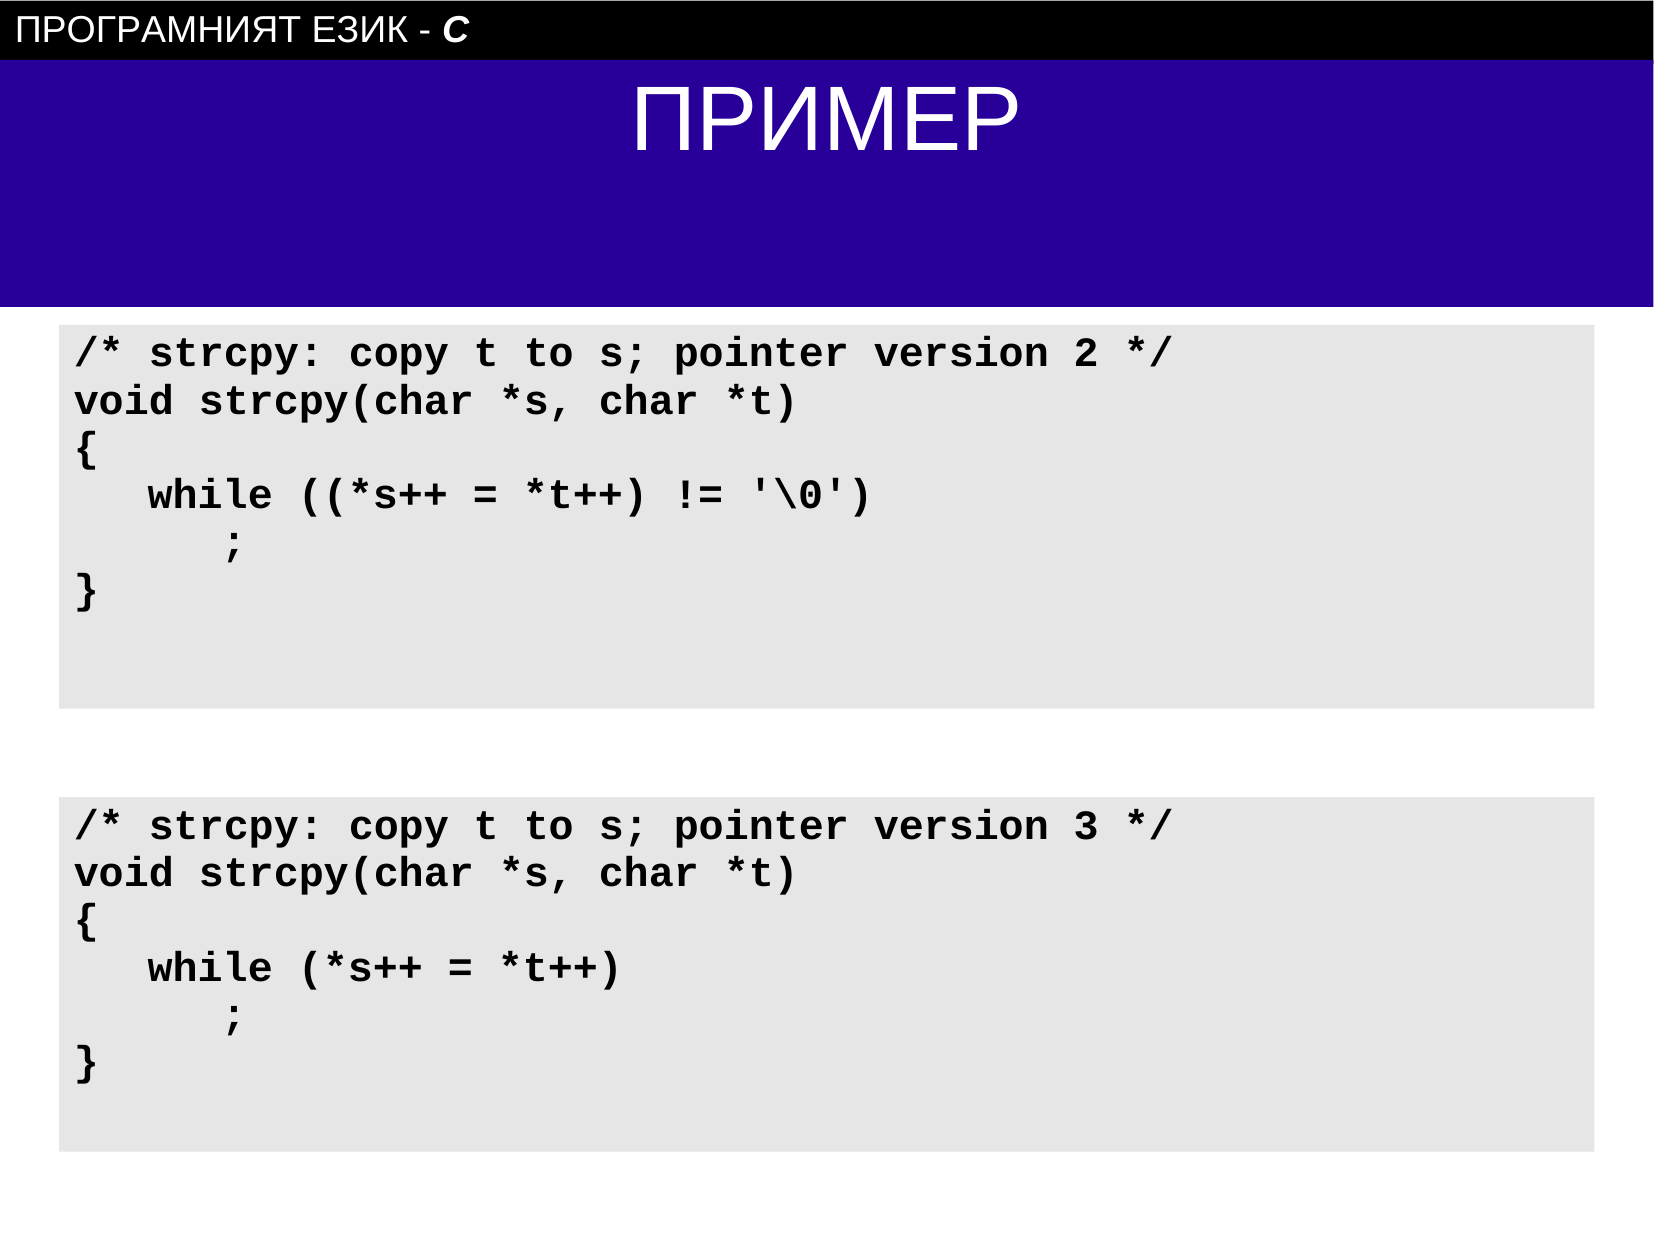

ПРОГРАМНИЯT ЕЗИК - С
								 ПРИМЕР
/* strcpy: copy t to s; pointer version 2 */
void strcpy(char *s, char *t)
{
	while ((*s++ = *t++) != '\0')
		;
}
/* strcpy: copy t to s; pointer version 3 */
void strcpy(char *s, char *t)
{
	while (*s++ = *t++)
		;
}